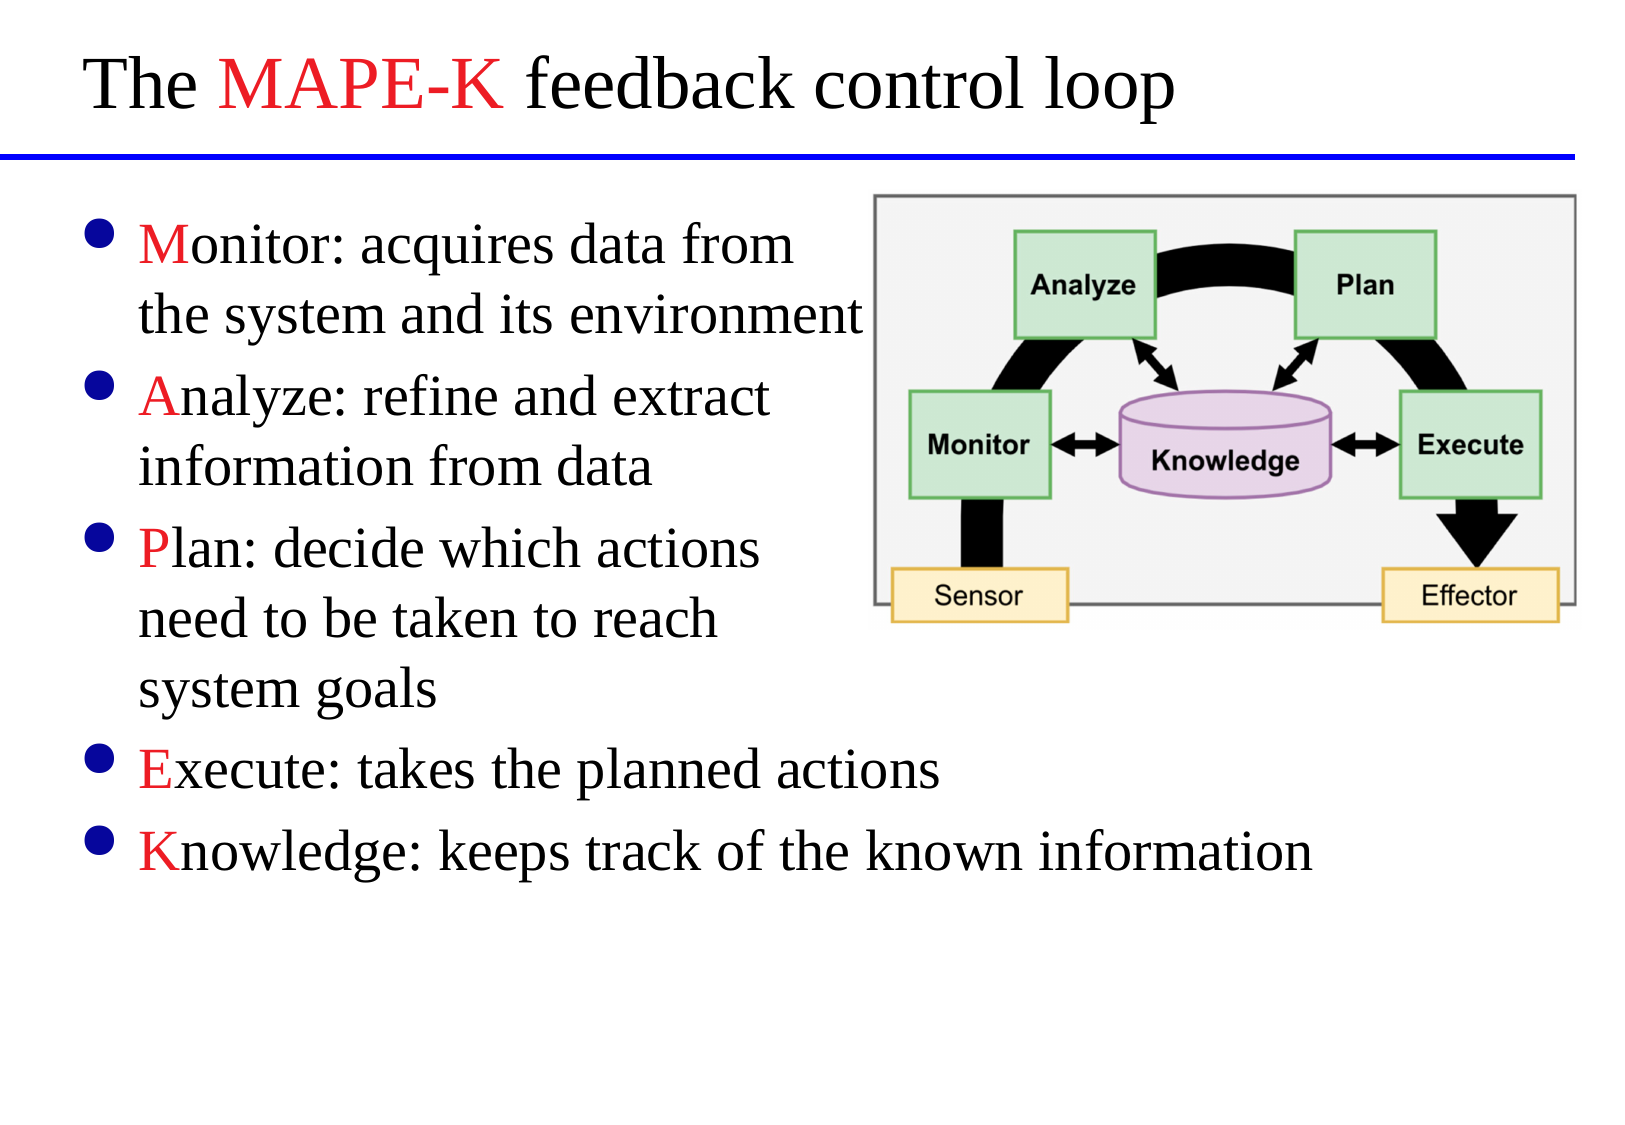

# The MAPE-K feedback control loop
Monitor: acquires data from
the system and its environment
Analyze: refine and extract
information from data
Plan: decide which actions
need to be taken to reach
system goals
Execute: takes the planned actions
Knowledge: keeps track of the known information